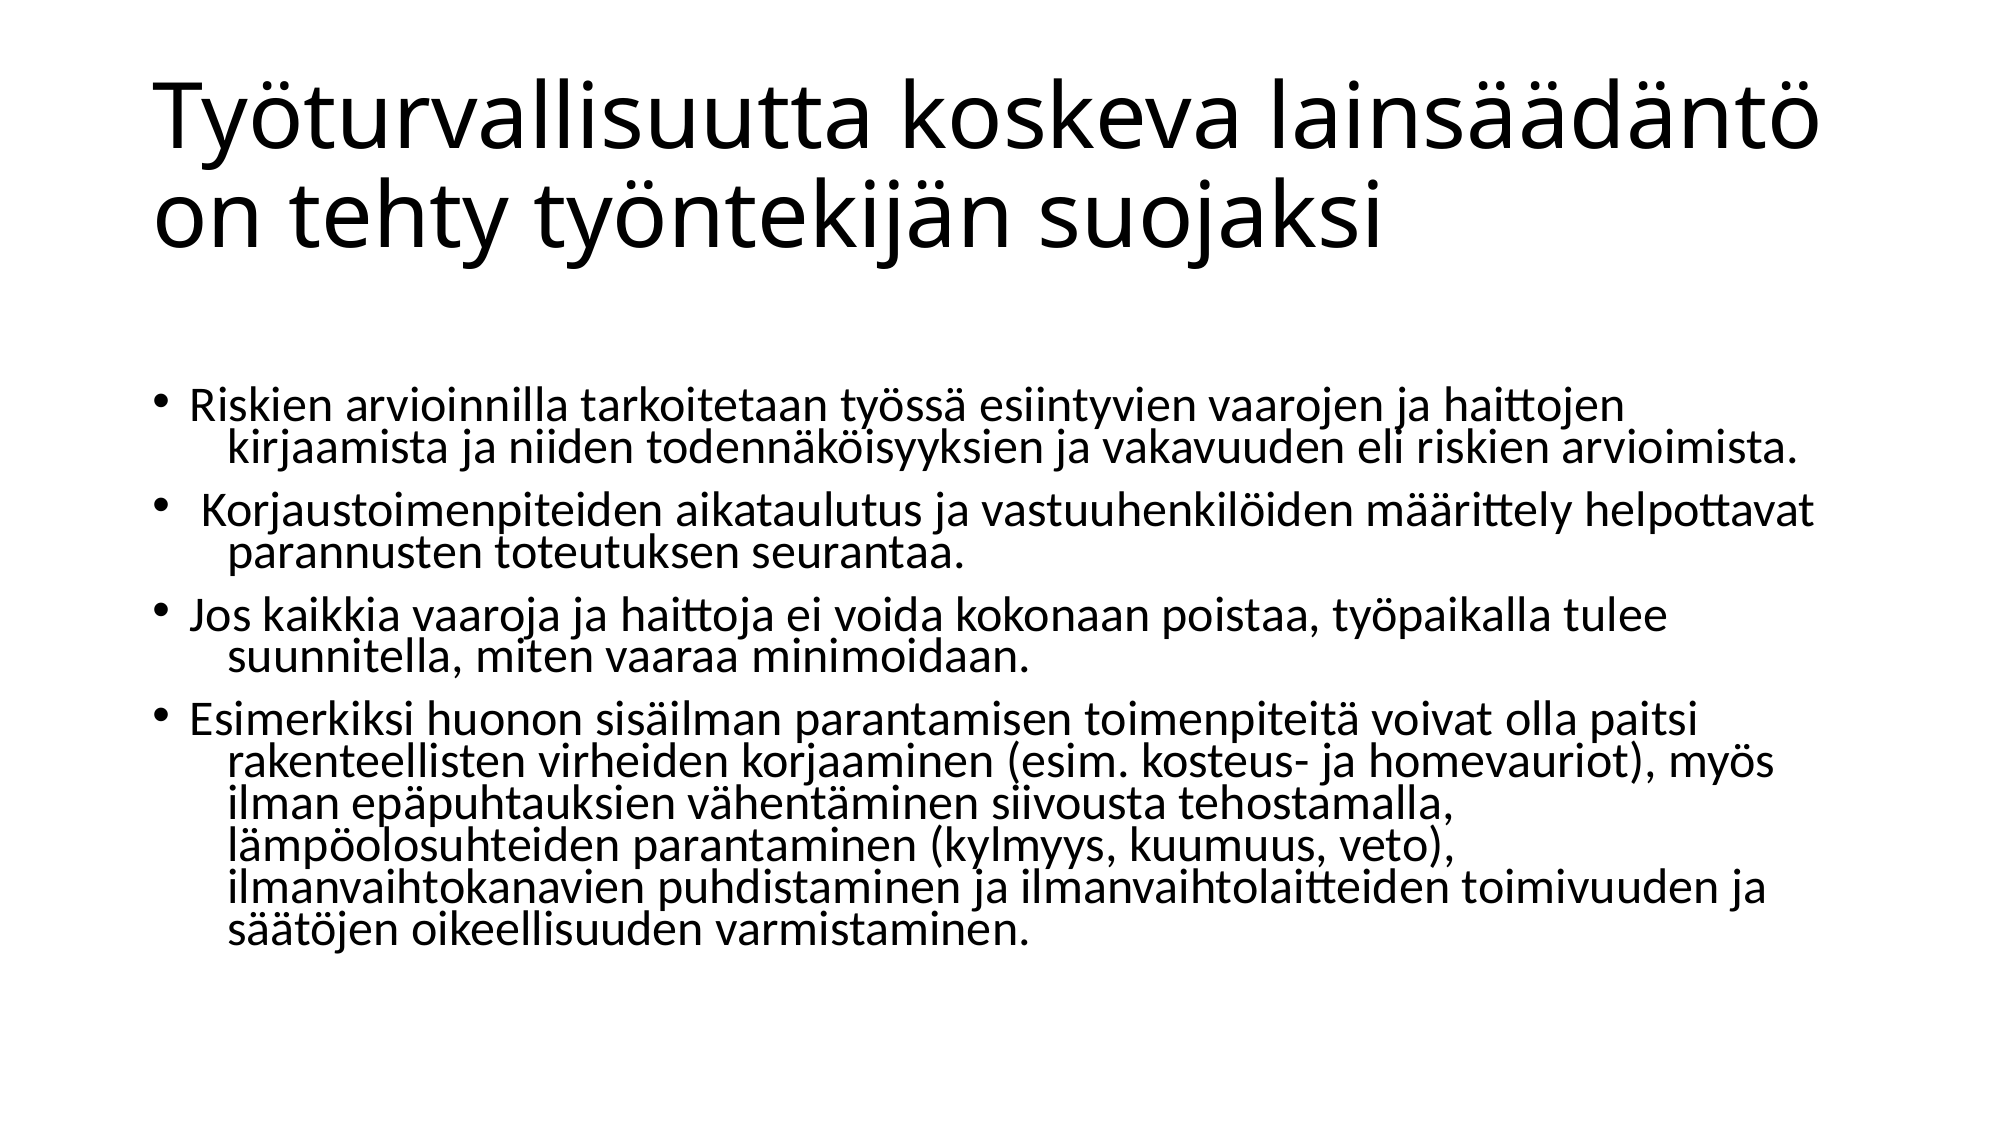

# Työturvallisuutta koskeva lainsäädäntö on tehty työntekijän suojaksi
Riskien arvioinnilla tarkoitetaan työssä esiintyvien vaarojen ja haittojen kirjaamista ja niiden todennäköisyyksien ja vakavuuden eli riskien arvioimista.
 Korjaustoimenpiteiden aikataulutus ja vastuuhenkilöiden määrittely helpottavat parannusten toteutuksen seurantaa.
Jos kaikkia vaaroja ja haittoja ei voida kokonaan poistaa, työpaikalla tulee suunnitella, miten vaaraa minimoidaan.
Esimerkiksi huonon sisäilman parantamisen toimenpiteitä voivat olla paitsi rakenteellisten virheiden korjaaminen (esim. kosteus- ja homevauriot), myös ilman epäpuhtauksien vähentäminen siivousta tehostamalla, lämpöolosuhteiden parantaminen (kylmyys, kuumuus, veto), ilmanvaihtokanavien puhdistaminen ja ilmanvaihtolaitteiden toimivuuden ja säätöjen oikeellisuuden varmistaminen.